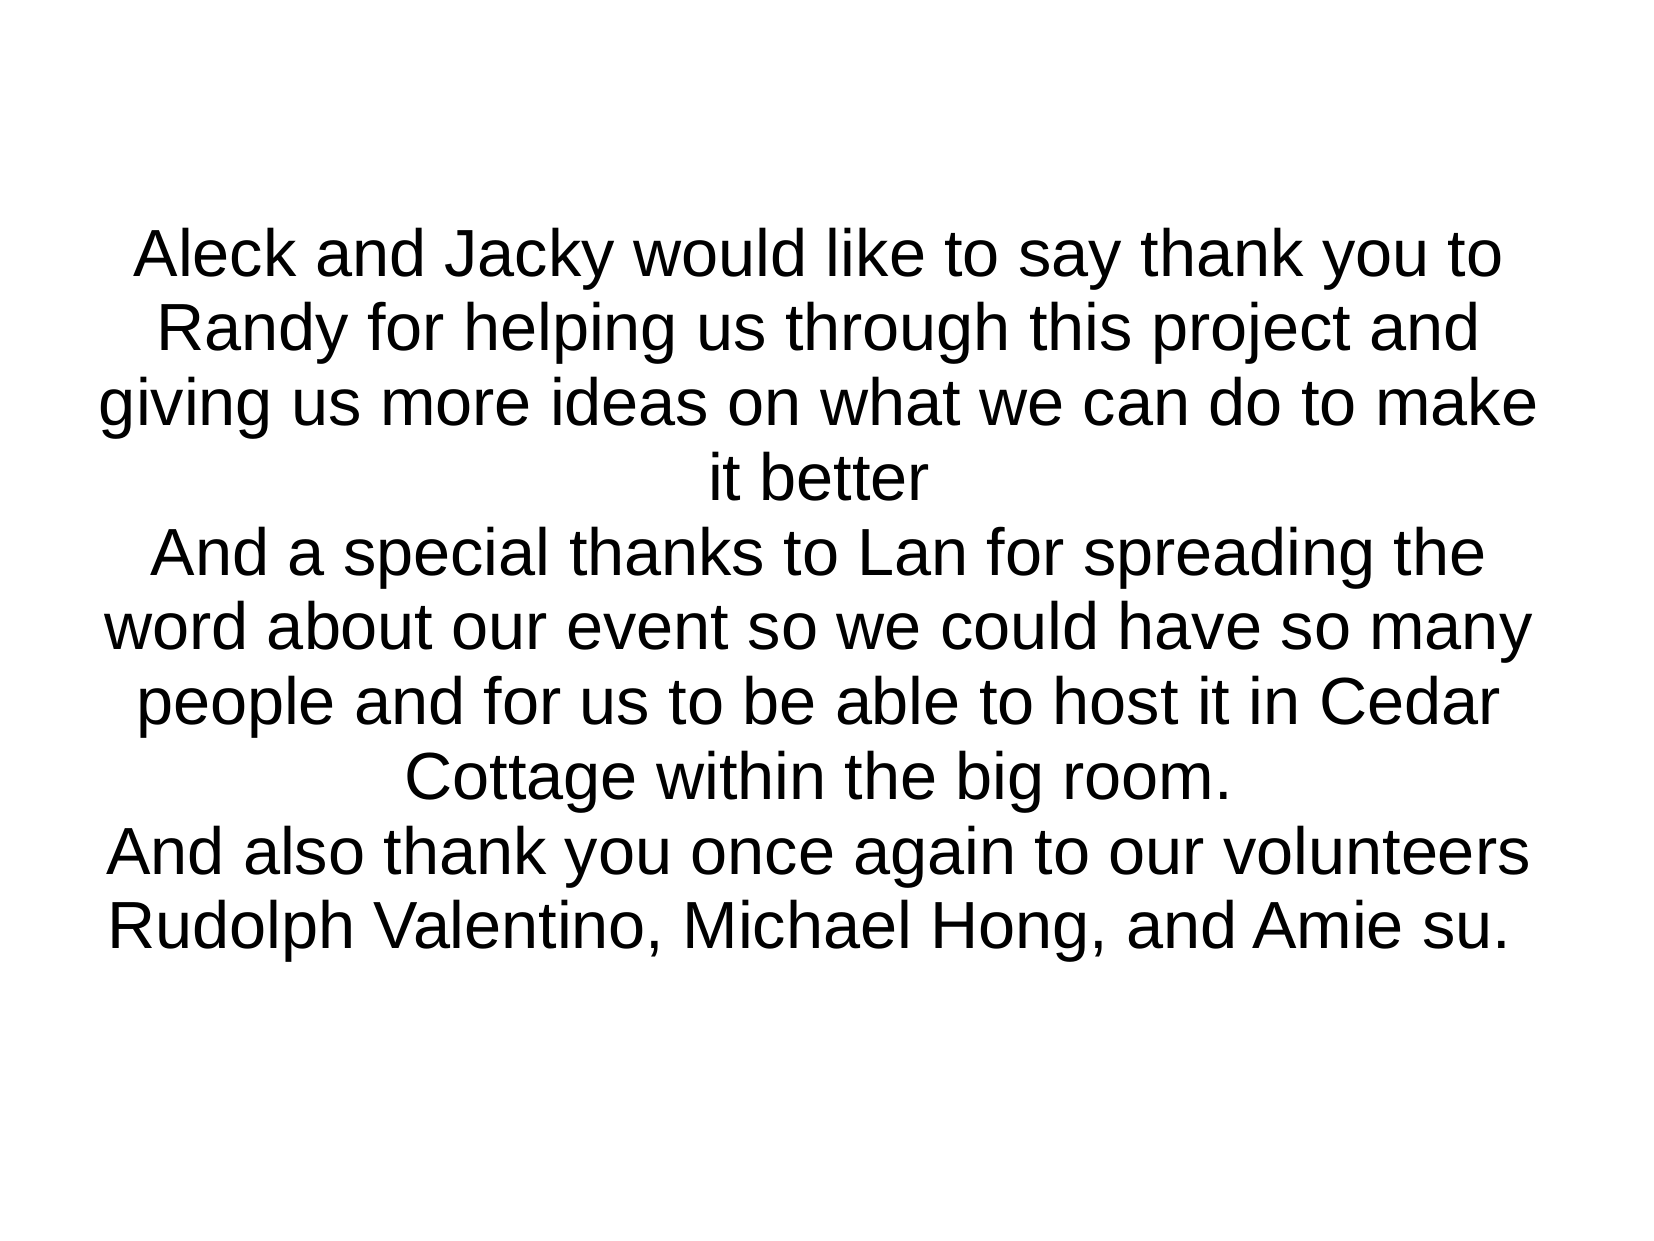

#
Aleck and Jacky would like to say thank you to Randy for helping us through this project and giving us more ideas on what we can do to make it better
And a special thanks to Lan for spreading the word about our event so we could have so many people and for us to be able to host it in Cedar Cottage within the big room.
And also thank you once again to our volunteers Rudolph Valentino, Michael Hong, and Amie su.